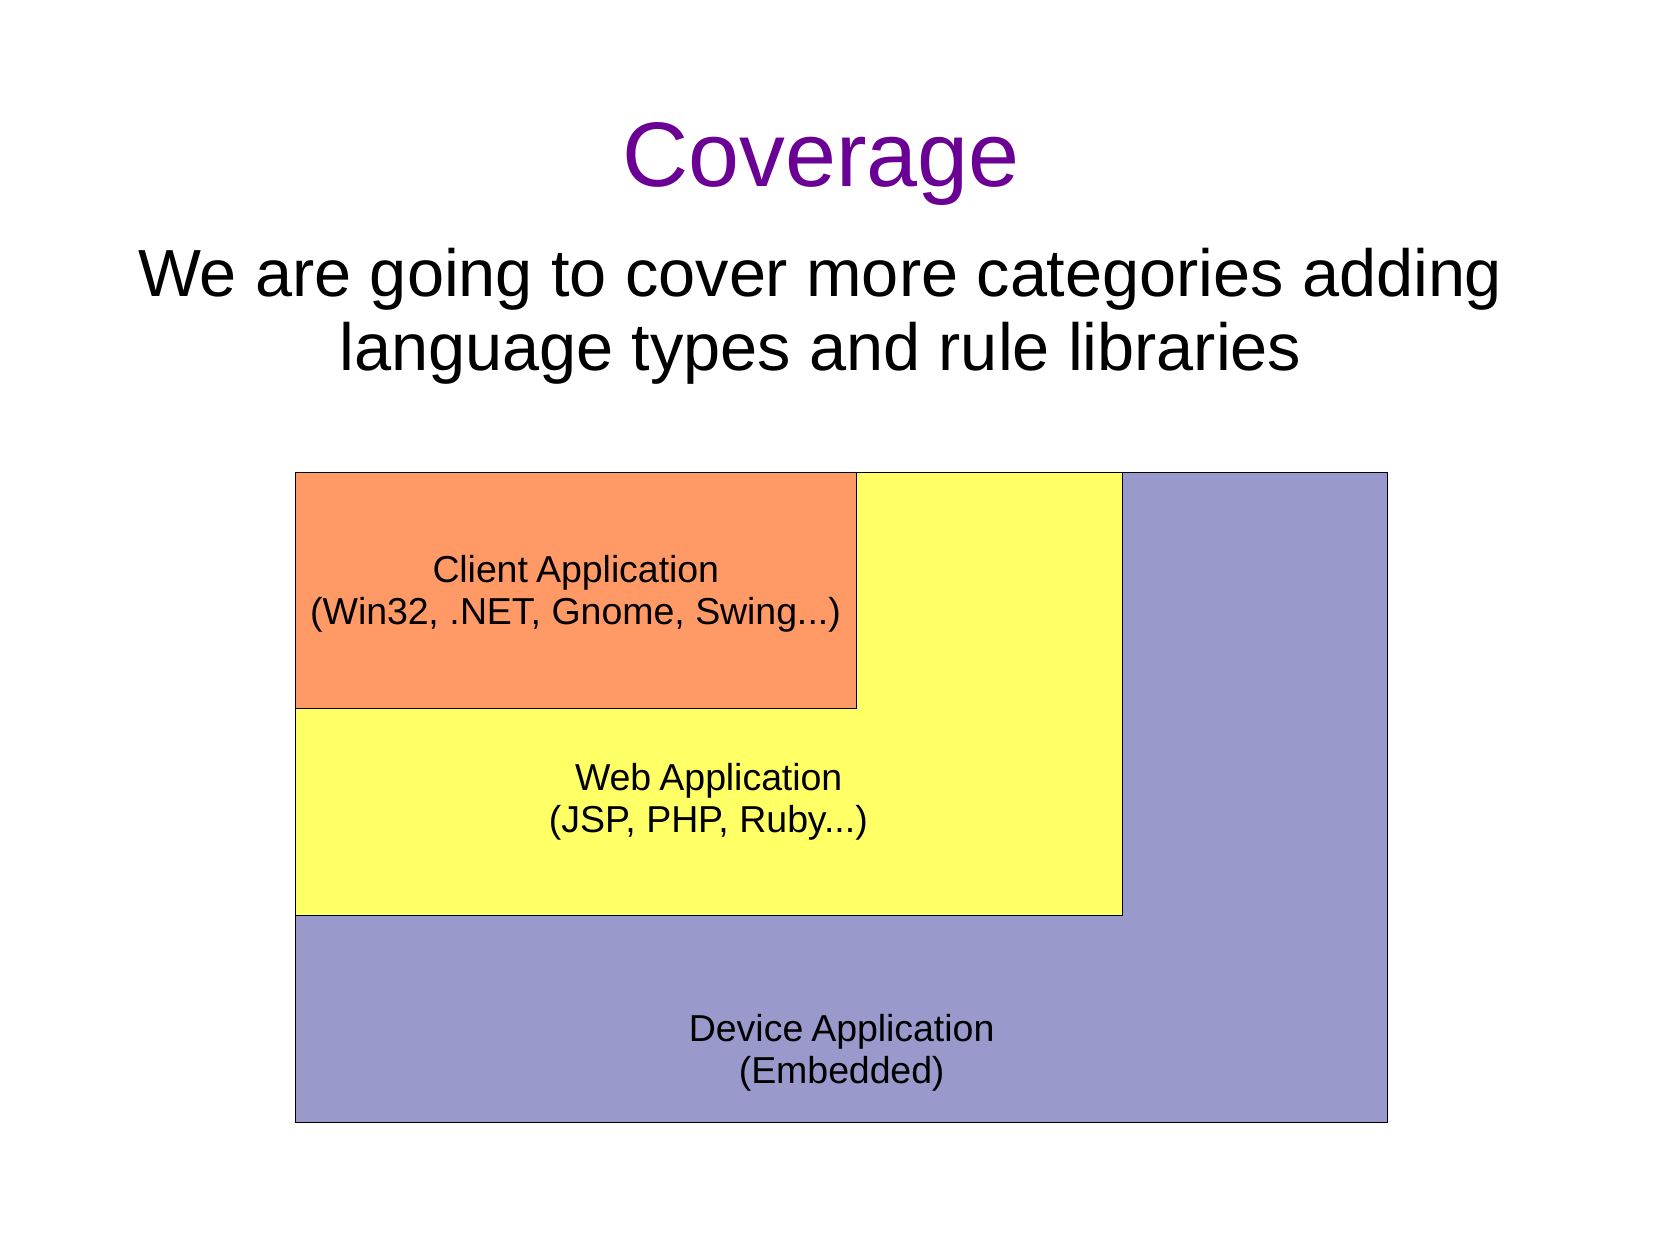

# Coverage
We are going to cover more categories adding language types and rule libraries
Device Application
(Embedded)
Web Application
(JSP, PHP, Ruby...)
Client Application
(Win32, .NET, Gnome, Swing...)